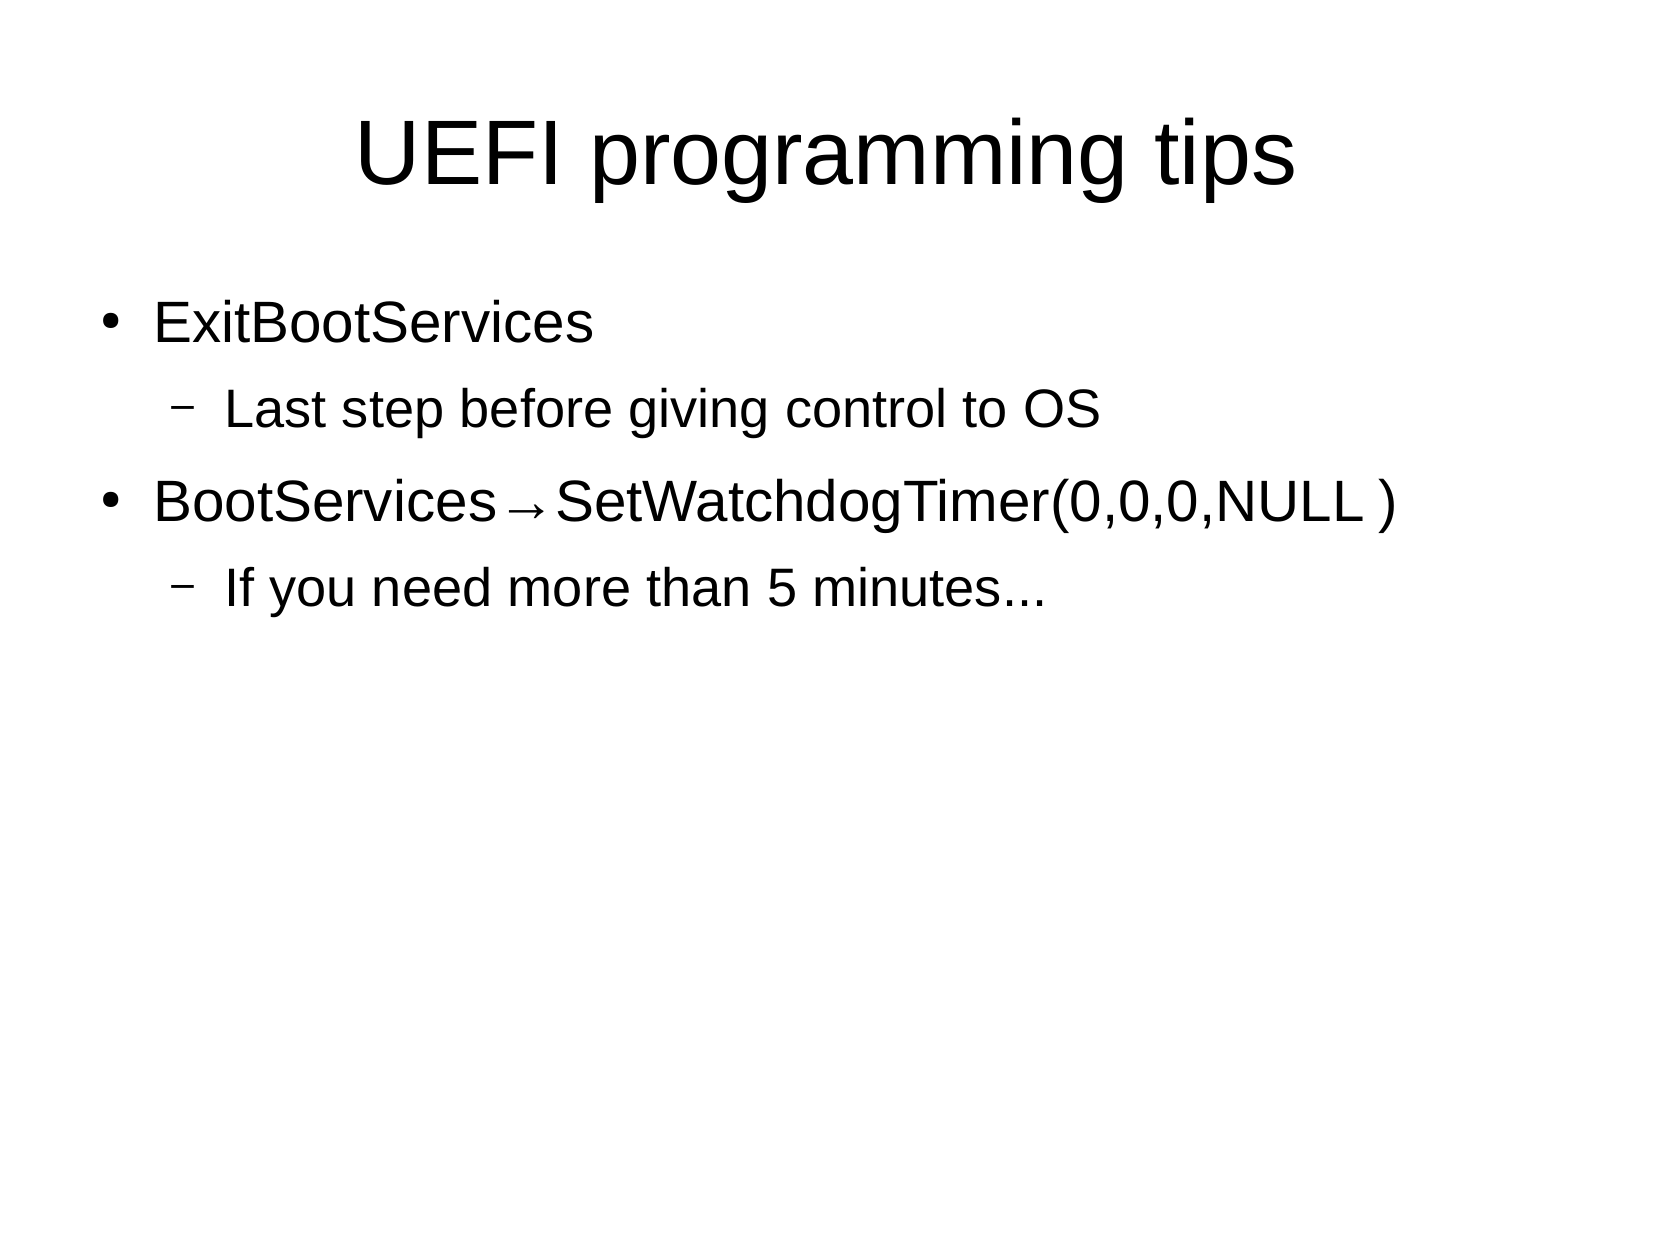

# UEFI programming tips
ExitBootServices
Last step before giving control to OS
BootServices→SetWatchdogTimer(0,0,0,NULL )
If you need more than 5 minutes...